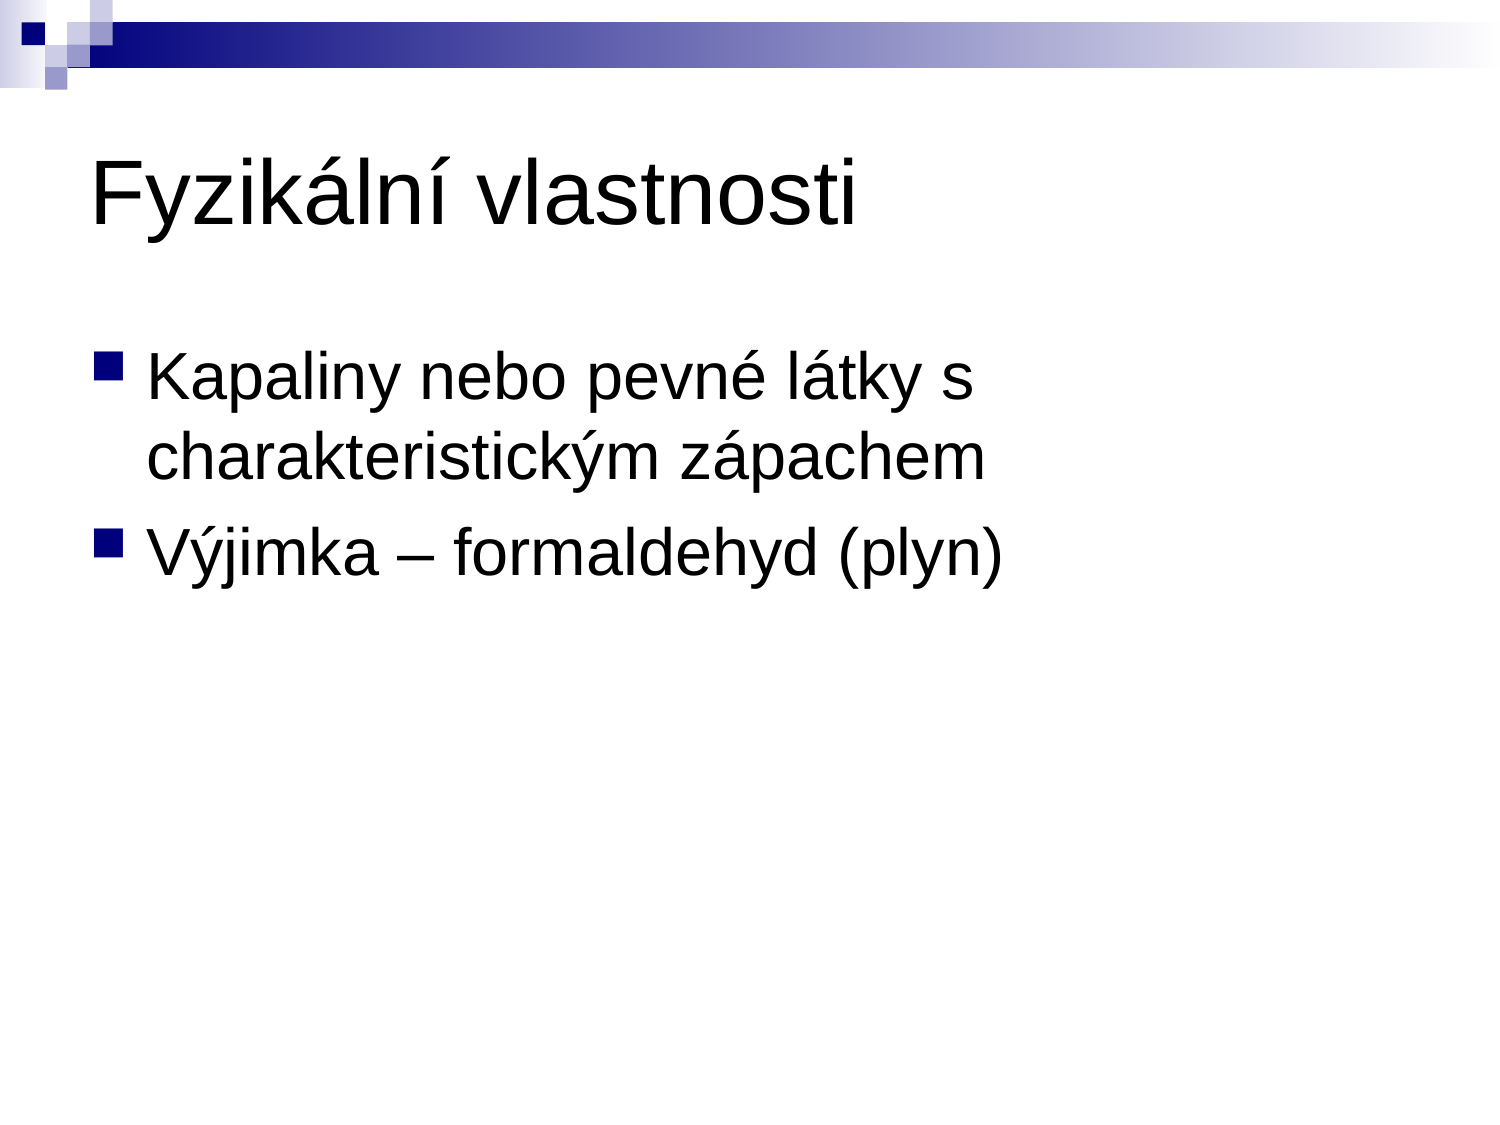

# Fyzikální vlastnosti
Kapaliny nebo pevné látky s charakteristickým zápachem
Výjimka – formaldehyd (plyn)